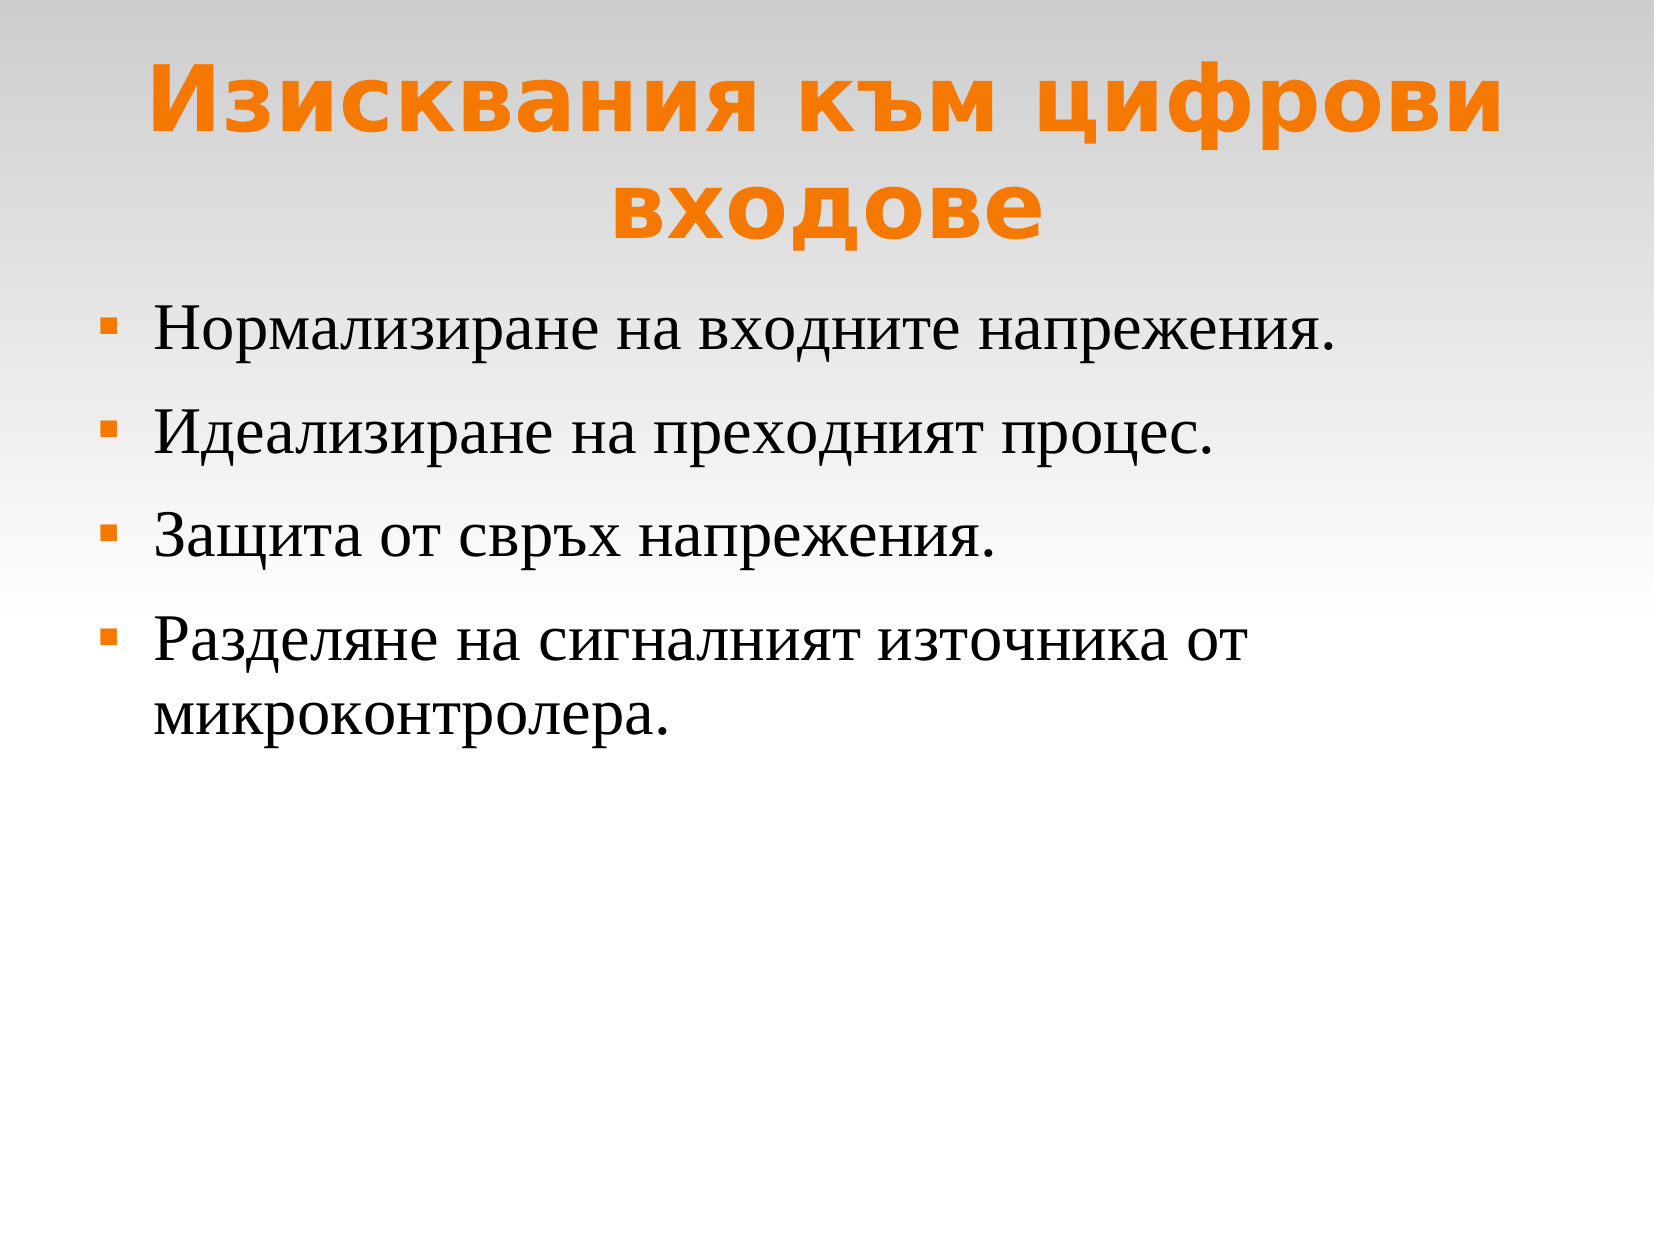

# Изисквания към цифрови входове
Нормализиране на входните напрежения.
Идеализиране на преходният процес.
Защита от свръх напрежения.
Разделяне на сигналният източника от микроконтролера.